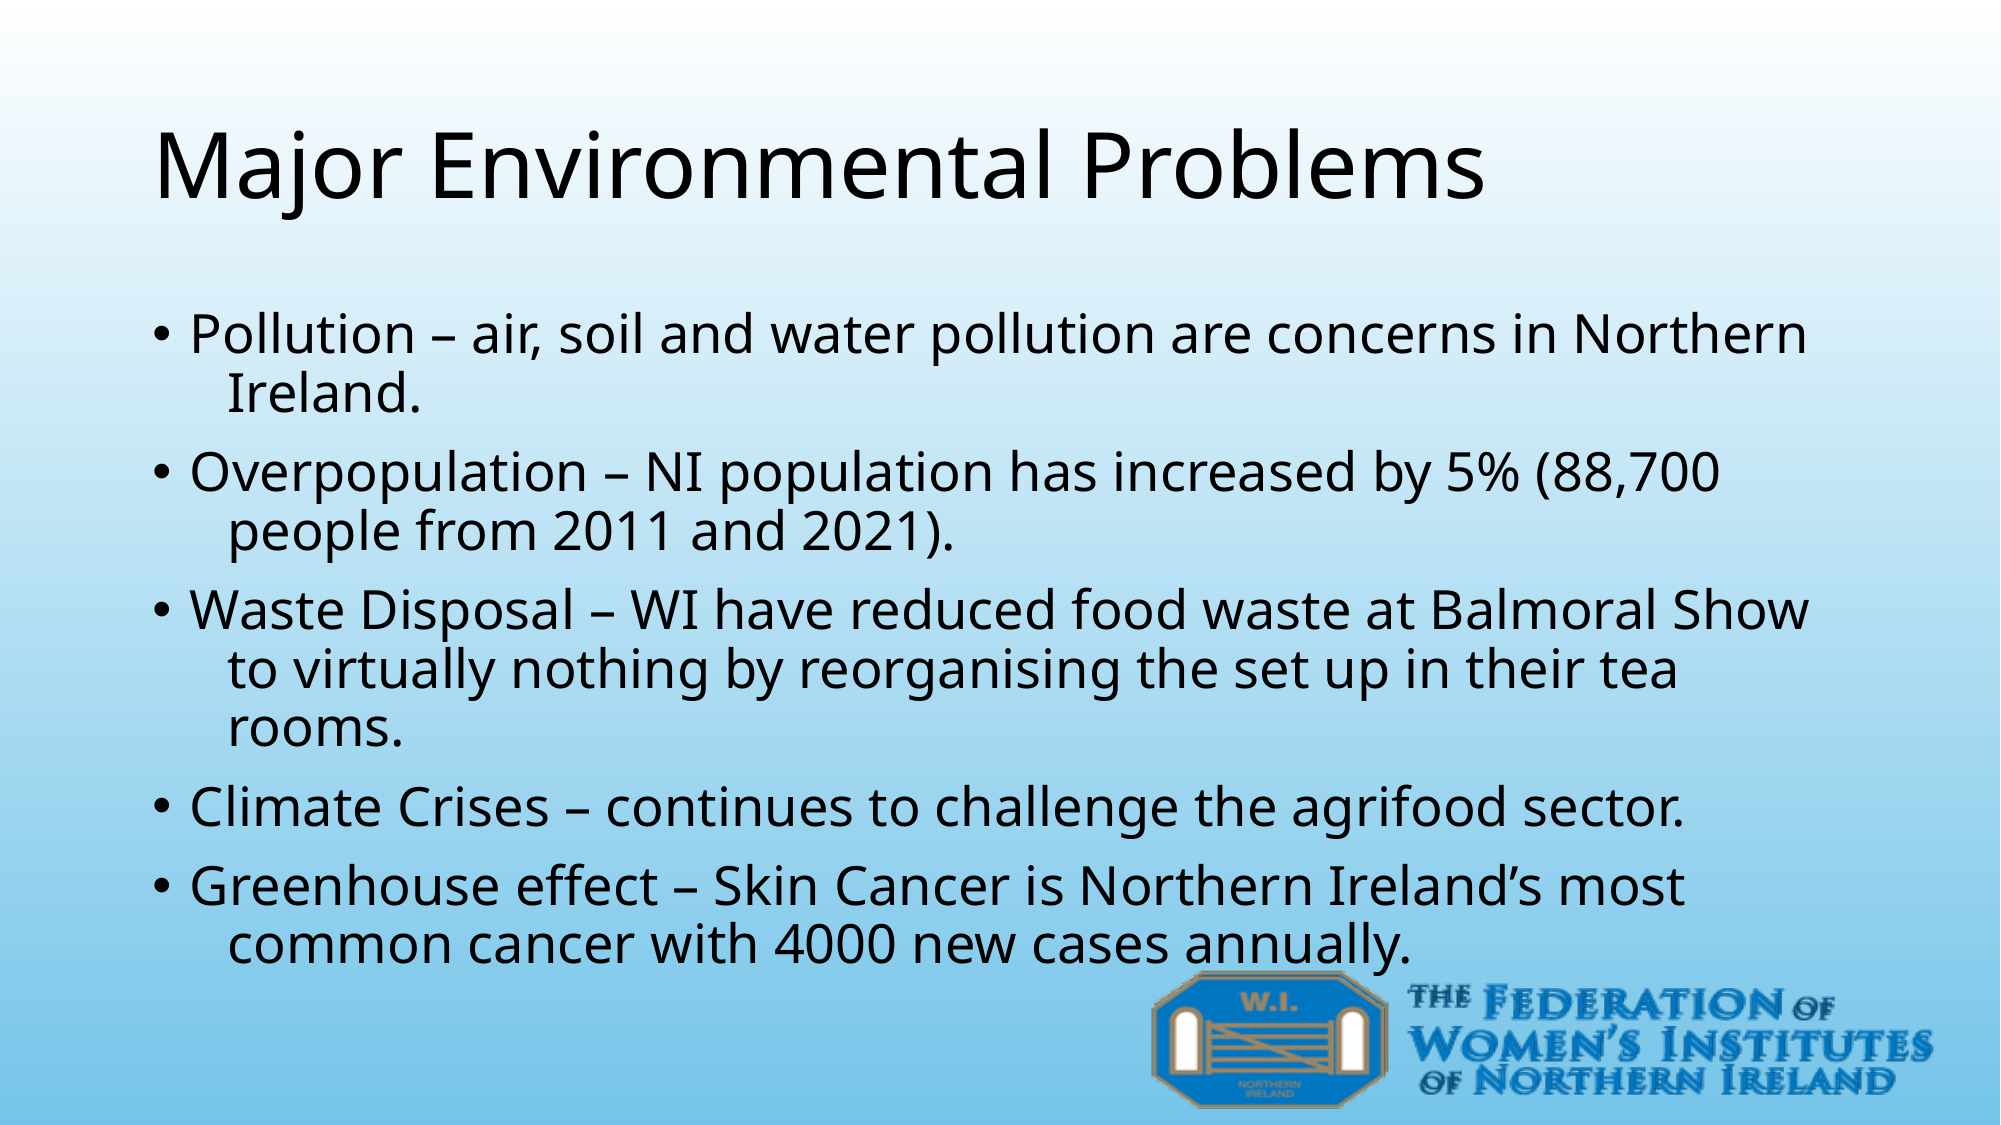

# Major Environmental Problems
Pollution – air, soil and water pollution are concerns in Northern Ireland.
Overpopulation – NI population has increased by 5% (88,700 people from 2011 and 2021).
Waste Disposal – WI have reduced food waste at Balmoral Show to virtually nothing by reorganising the set up in their tea rooms.
Climate Crises – continues to challenge the agrifood sector.
Greenhouse effect – Skin Cancer is Northern Ireland’s most common cancer with 4000 new cases annually.